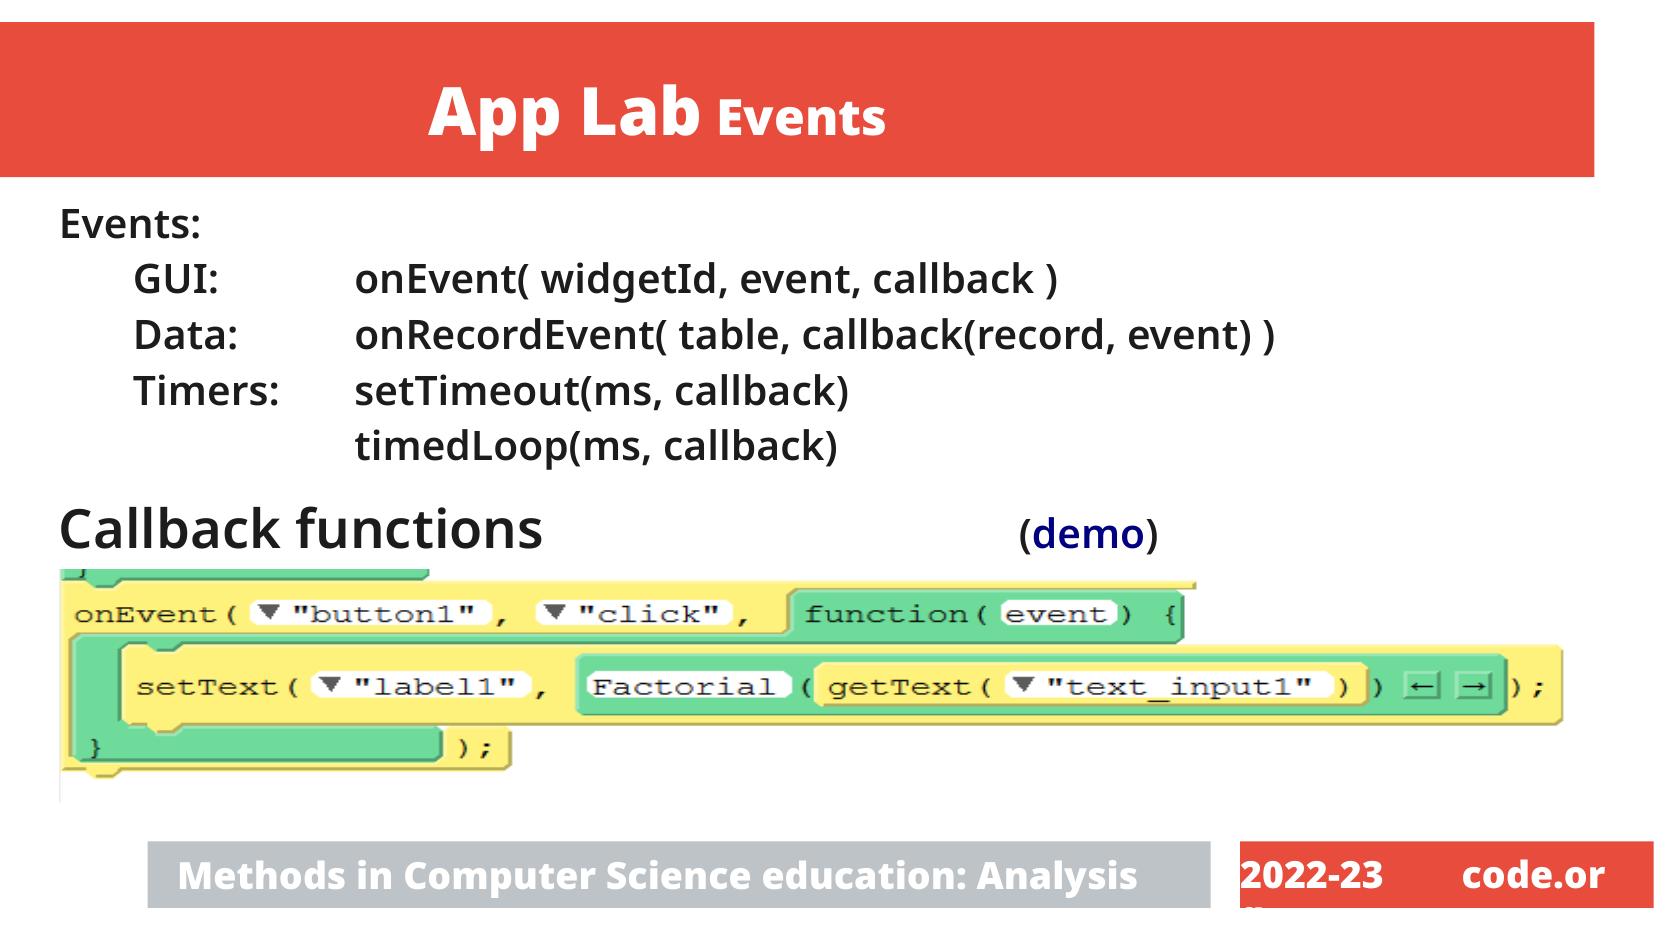

# App Lab Events
Events:
	GUI:		onEvent( widgetId, event, callback )
	Data:		onRecordEvent( table, callback(record, event) )
	Timers:	 	setTimeout(ms, callback)
				timedLoop(ms, callback)
Callback functions 							(demo)
Methods in Computer Science education: Analysis
2022-23 code.org